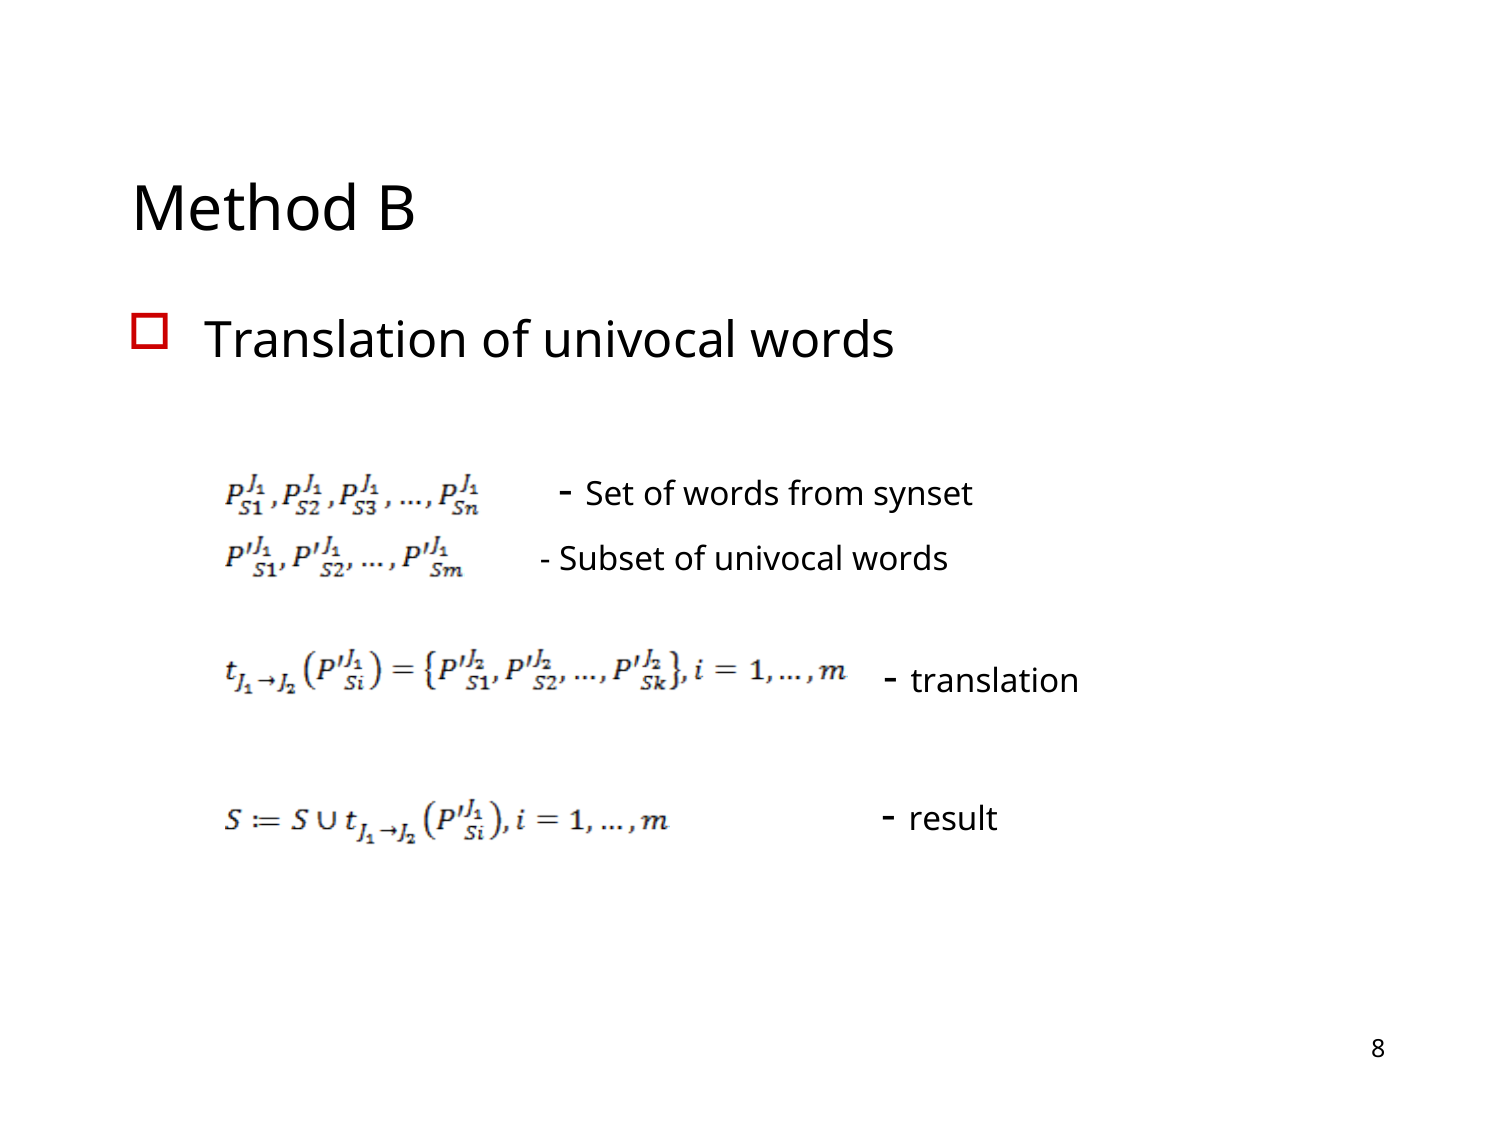

# Method B
Translation of univocal words
- Set of words from synset
- Subset of univocal words
- translation
- result